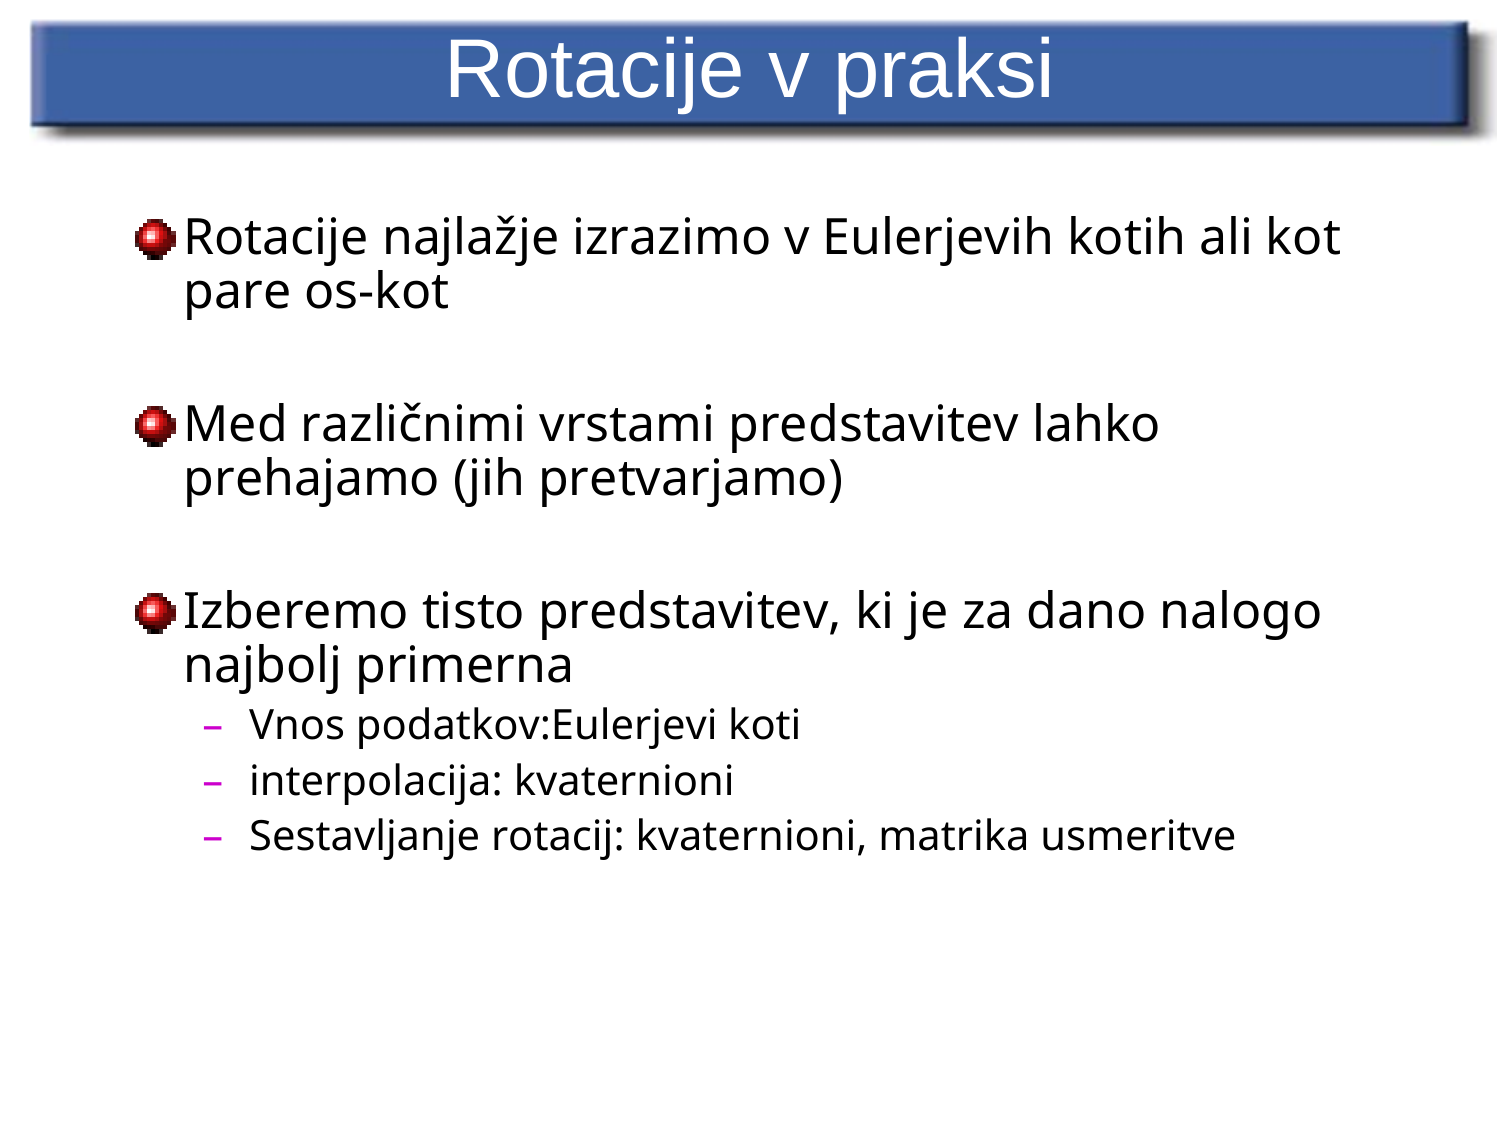

# Rotacije v praksi
Rotacije najlažje izrazimo v Eulerjevih kotih ali kot pare os-kot
Med različnimi vrstami predstavitev lahko prehajamo (jih pretvarjamo)
Izberemo tisto predstavitev, ki je za dano nalogo najbolj primerna
Vnos podatkov:Eulerjevi koti
interpolacija: kvaternioni
Sestavljanje rotacij: kvaternioni, matrika usmeritve